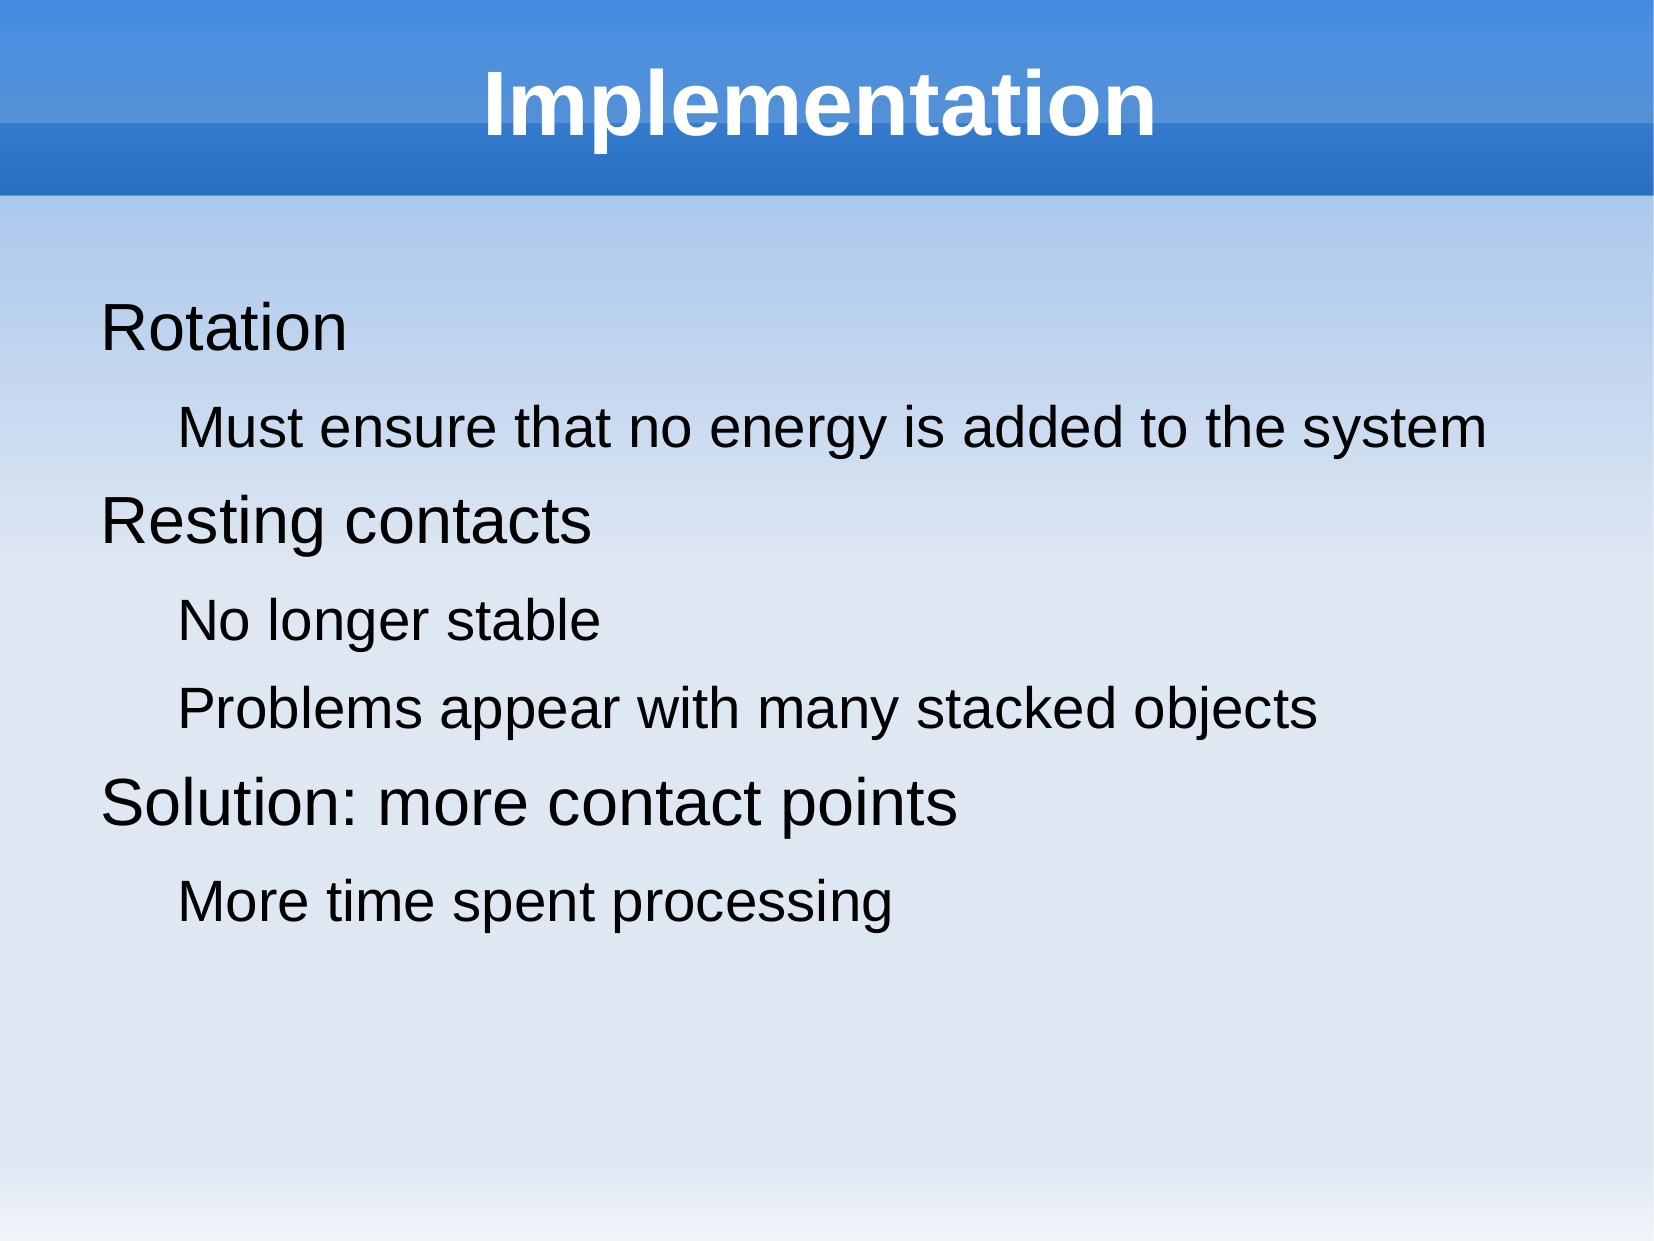

# Implementation
Rotation
Must ensure that no energy is added to the system
Resting contacts
No longer stable
Problems appear with many stacked objects
Solution: more contact points
More time spent processing